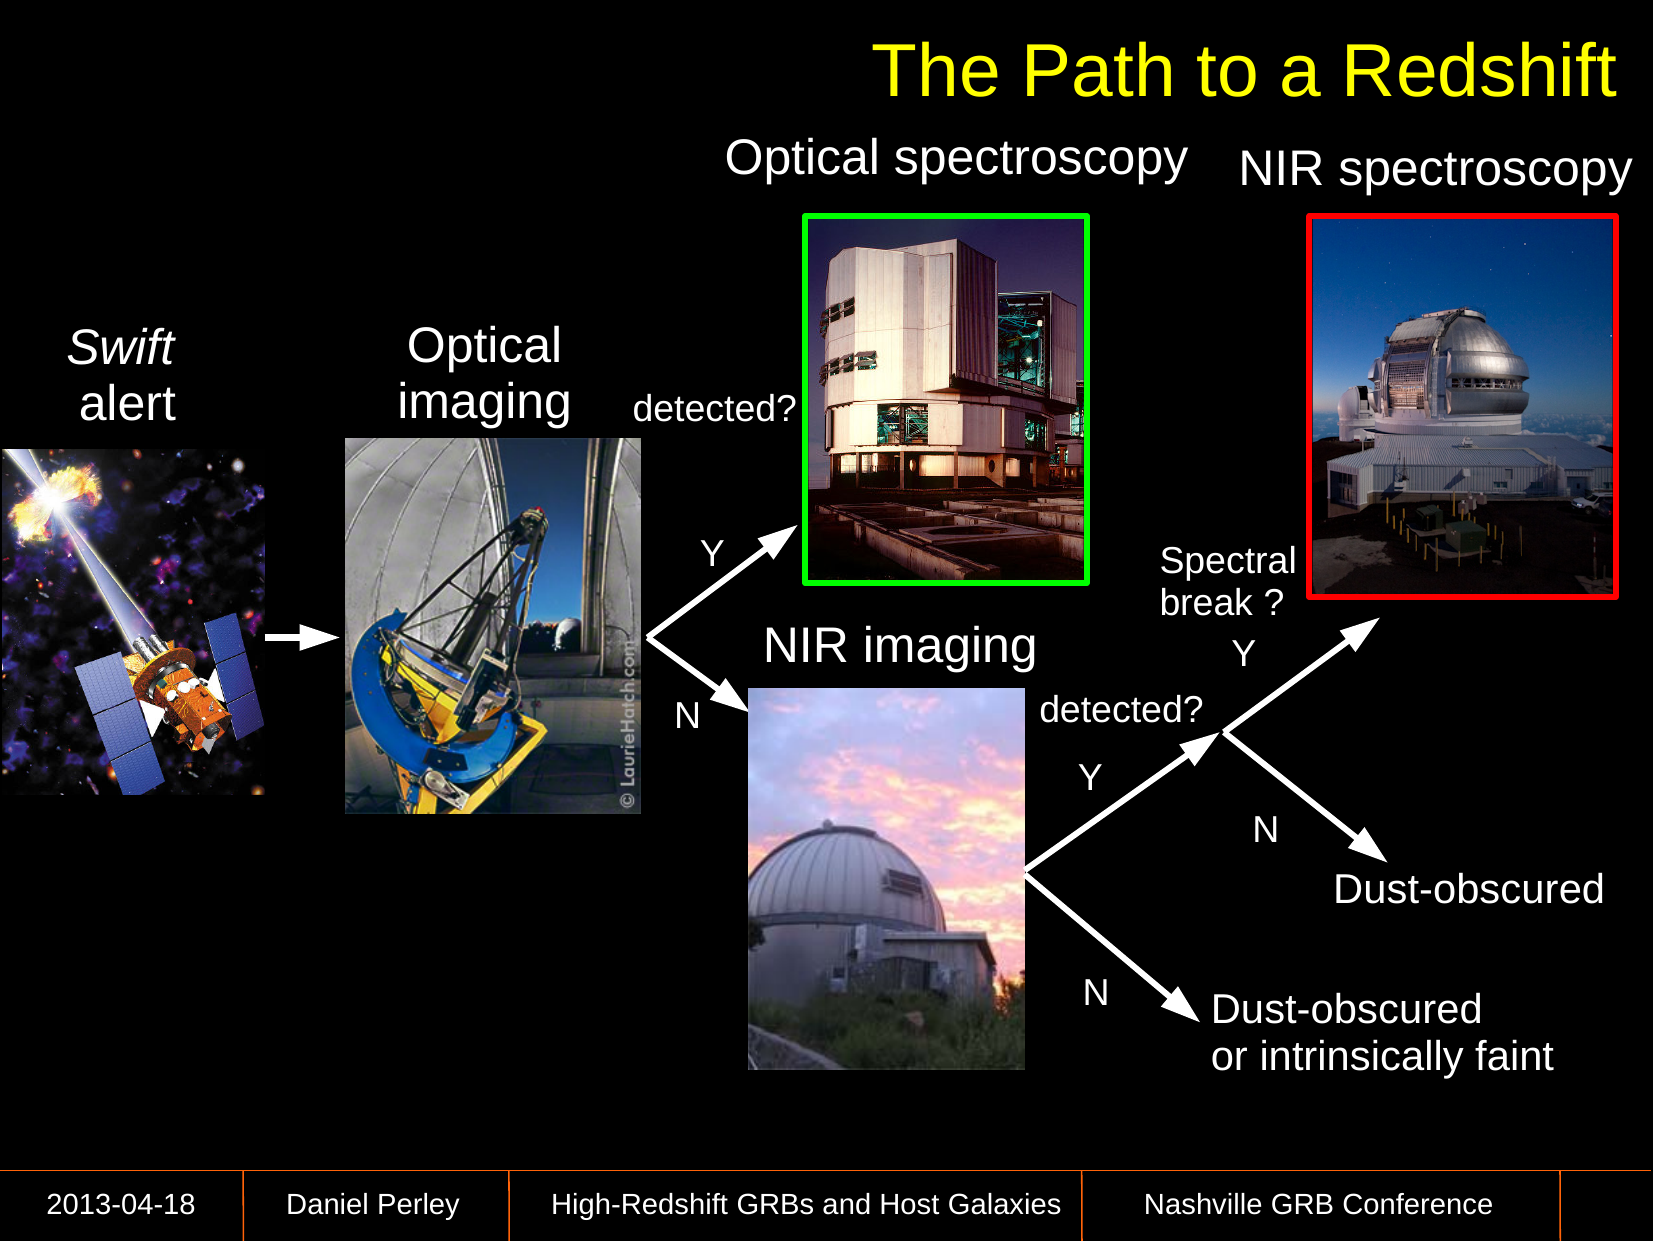

# The Path to a Redshift
Optical spectroscopy
NIR spectroscopy
Optical imaging
Swift
alert
detected?
Y
Spectral break ?
NIR imaging
Y
detected?
N
Y
N
Dust-obscured
N
Dust-obscured
or intrinsically faint